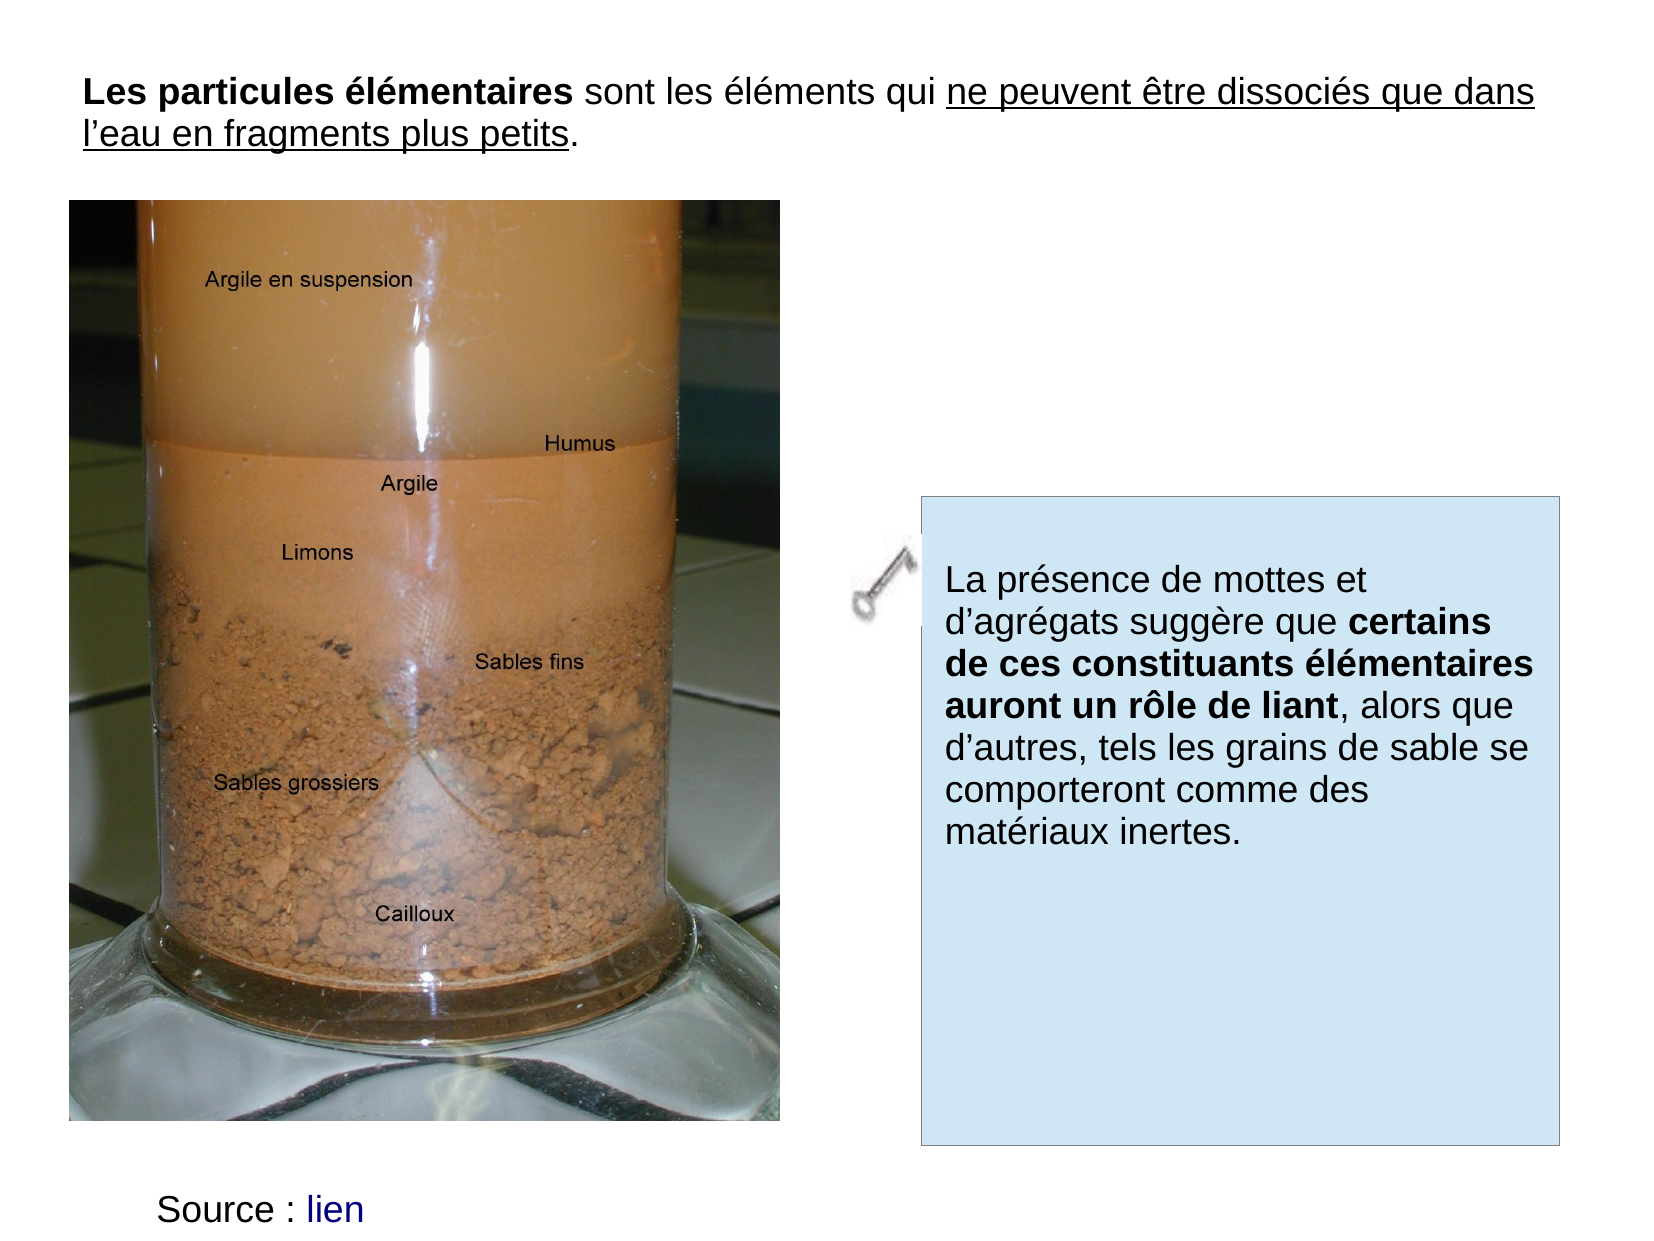

# Les particules élémentaires sont les éléments qui ne peuvent être dissociés que dans l’eau en fragments plus petits.
La présence de mottes et d’agrégats suggère que certains de ces constituants élémentaires auront un rôle de liant, alors que d’autres, tels les grains de sable se comporteront comme des matériaux inertes.
Source : lien